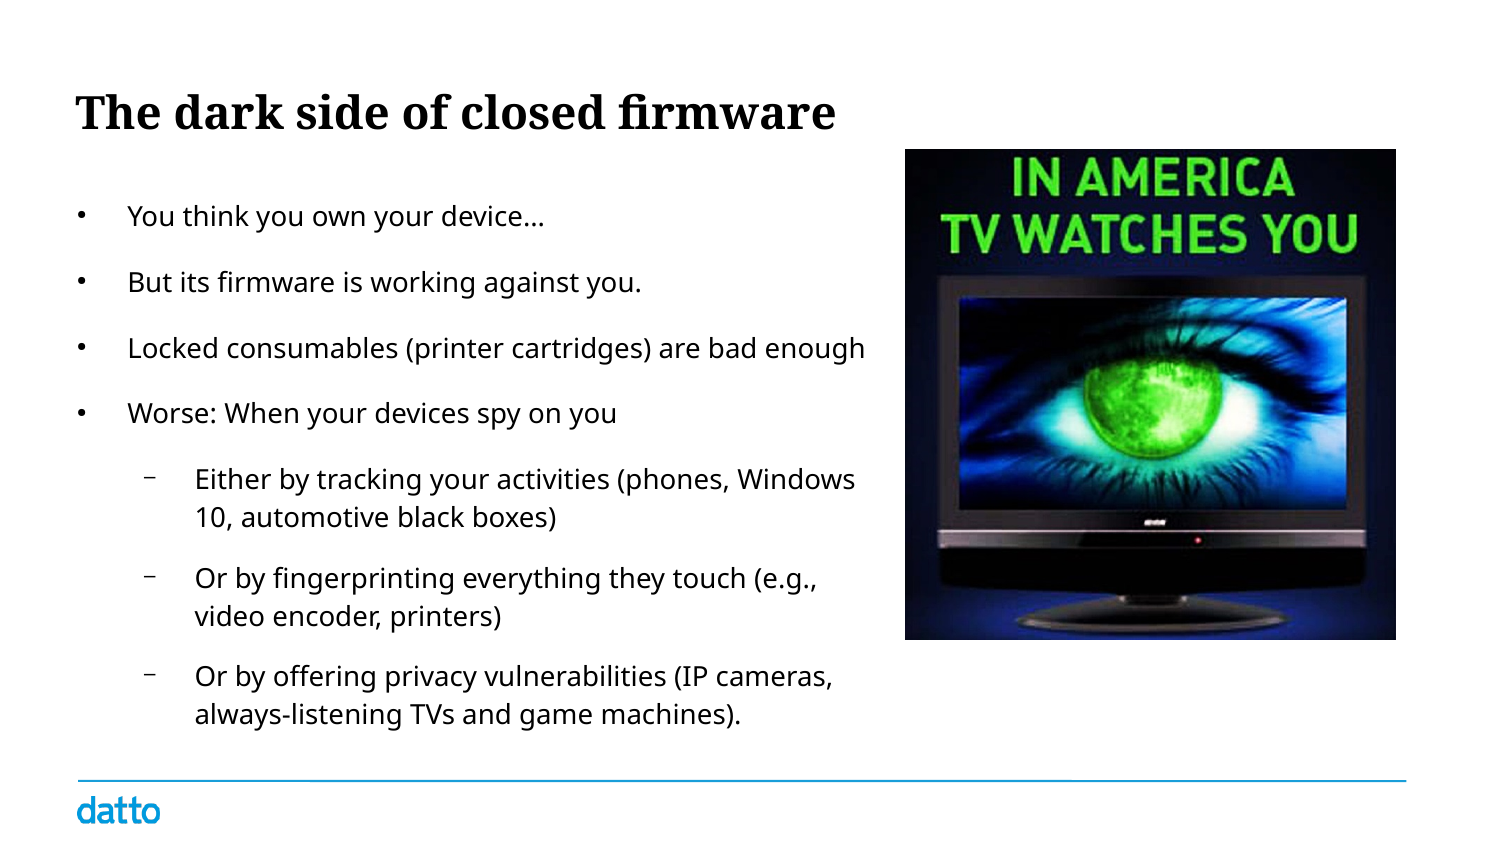

# The dark side of closed firmware
You think you own your device…
But its firmware is working against you.
Locked consumables (printer cartridges) are bad enough
Worse: When your devices spy on you
Either by tracking your activities (phones, Windows 10, automotive black boxes)
Or by fingerprinting everything they touch (e.g., video encoder, printers)
Or by offering privacy vulnerabilities (IP cameras, always-listening TVs and game machines).